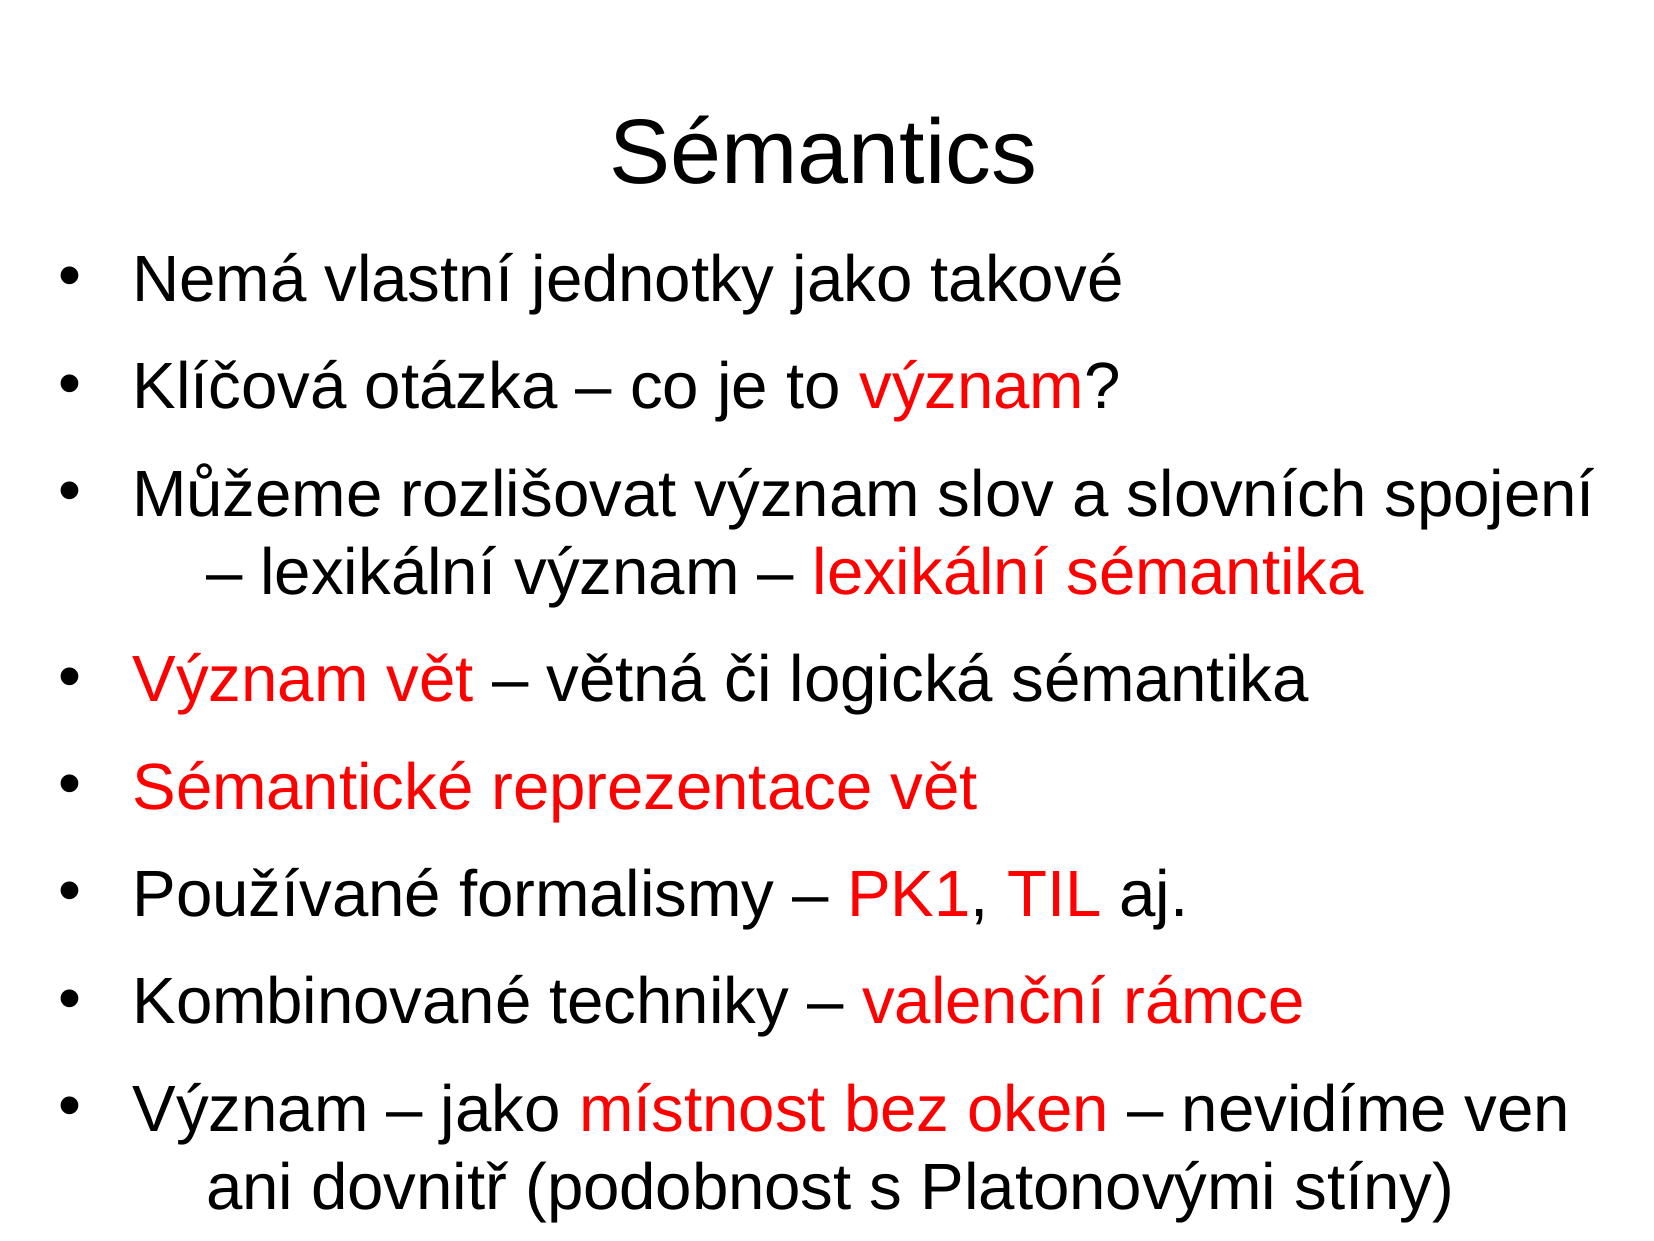

# Sémantics
Nemá vlastní jednotky jako takové
Klíčová otázka – co je to význam?
Můžeme rozlišovat význam slov a slovních spojení – lexikální význam – lexikální sémantika
Význam vět – větná či logická sémantika
Sémantické reprezentace vět
Používané formalismy – PK1, TIL aj.
Kombinované techniky – valenční rámce
Význam – jako místnost bez oken – nevidíme ven ani dovnitř (podobnost s Platonovými stíny)